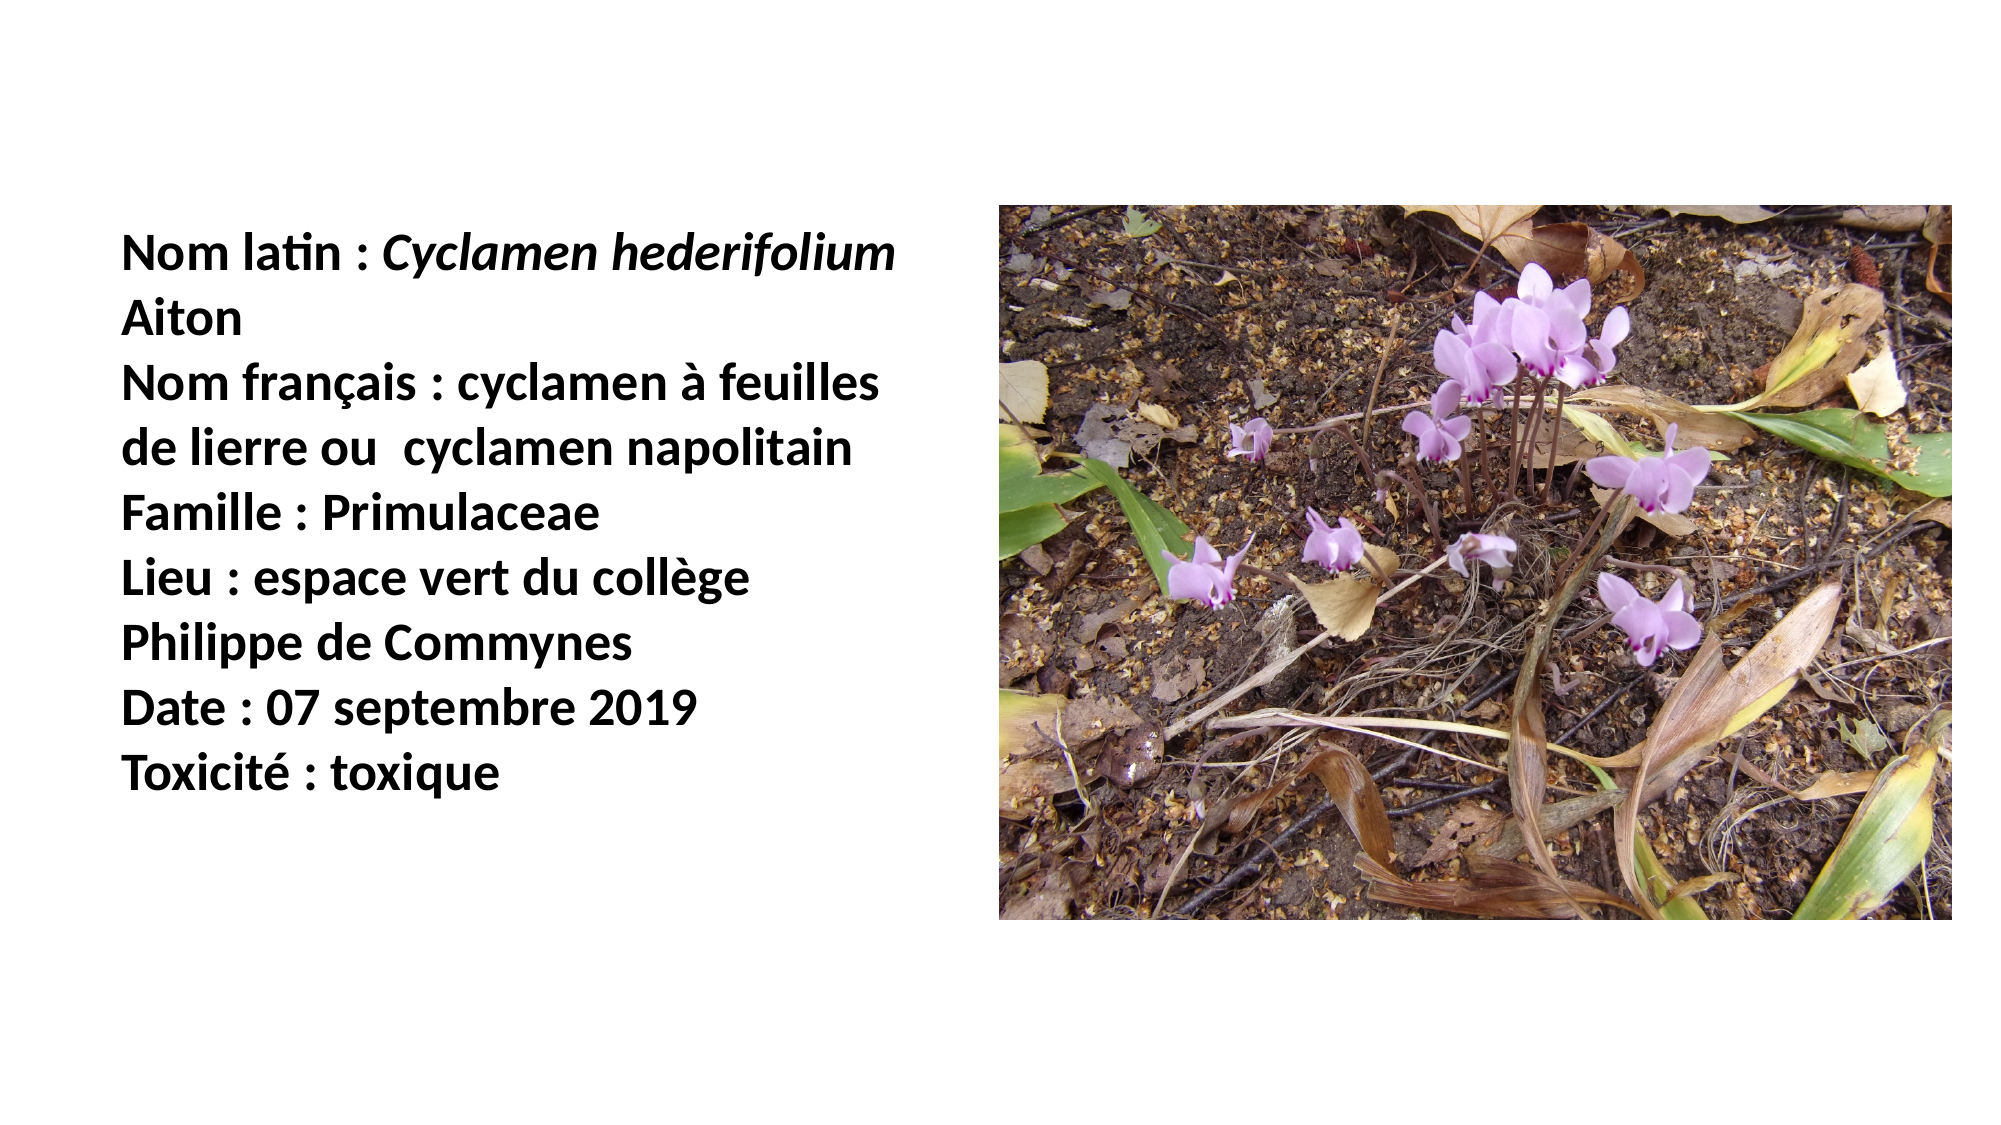

Nom latin : Cyclamen hederifolium Aiton
Nom français : cyclamen à feuilles de lierre ou cyclamen napolitain
Famille : Primulaceae
Lieu : espace vert du collège Philippe de Commynes
Date : 07 septembre 2019
Toxicité : toxique